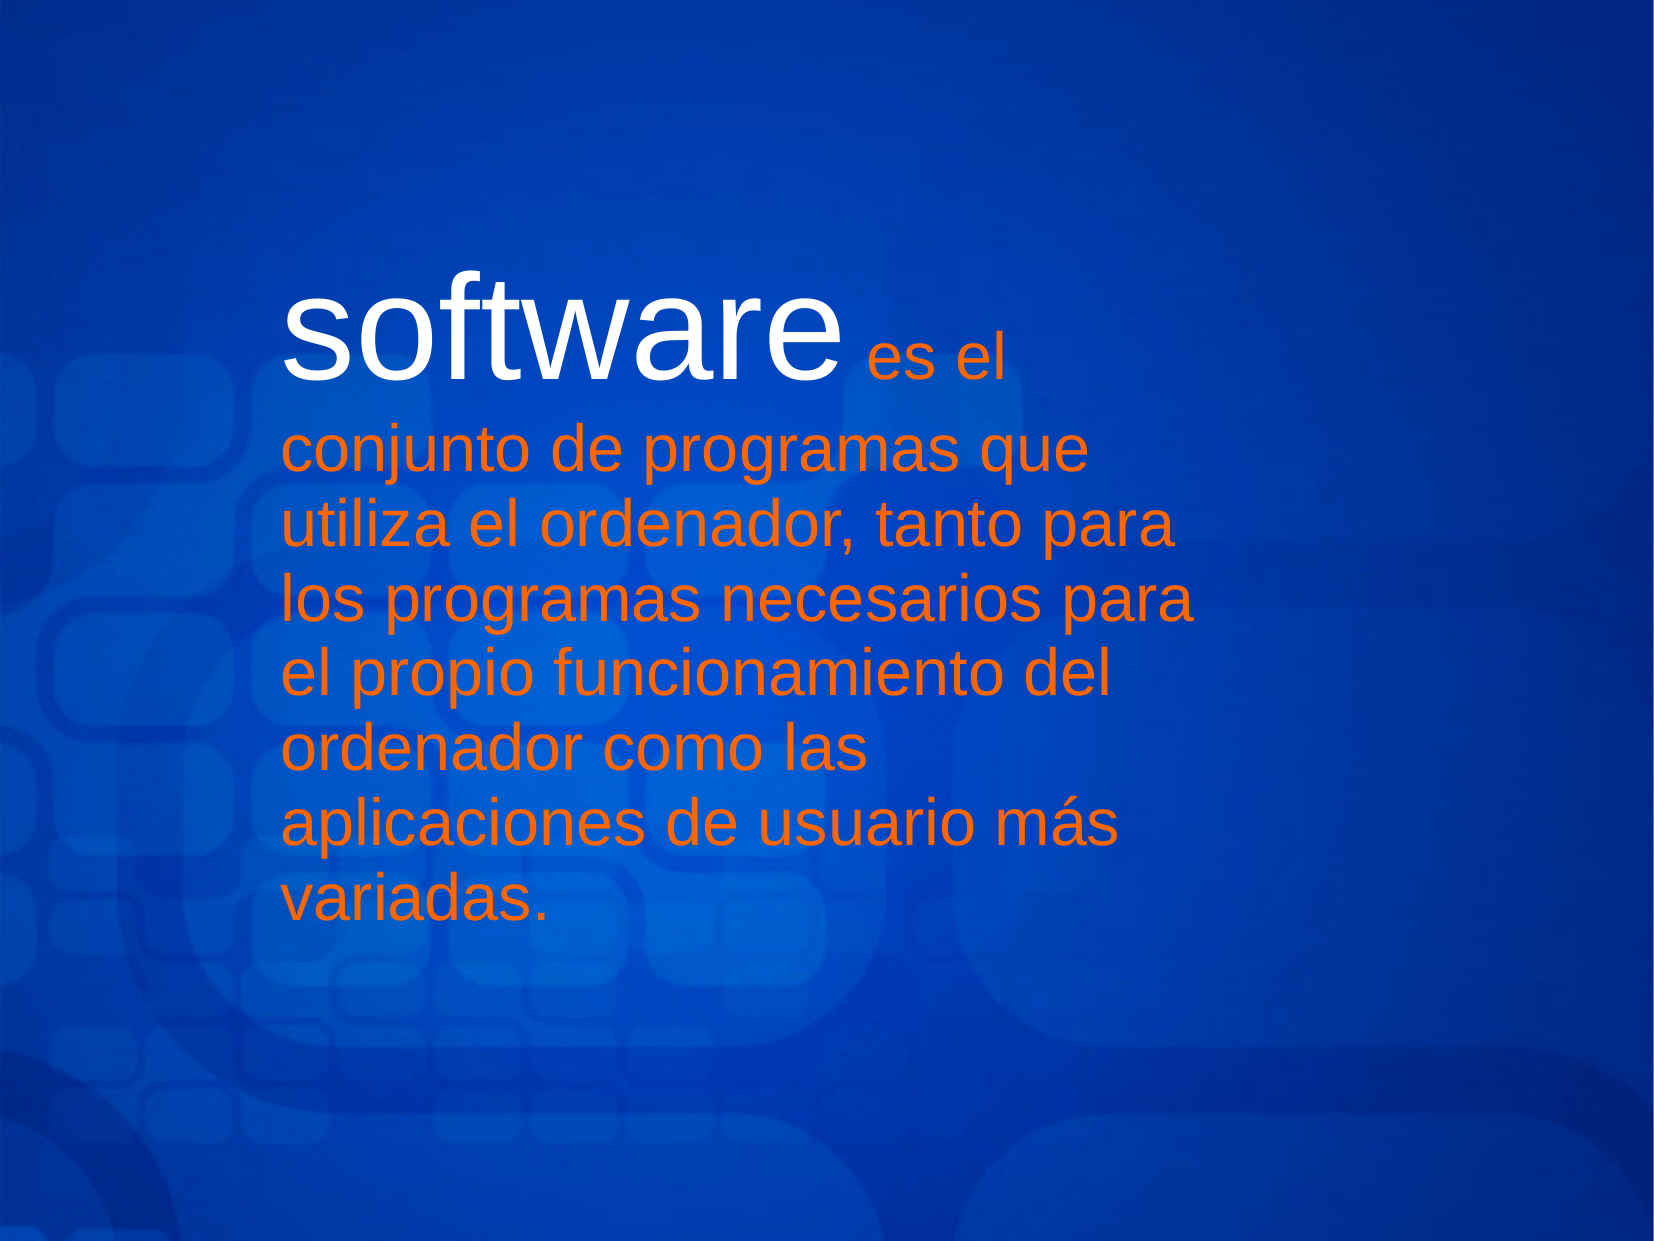

software es el conjunto de programas que utiliza el ordenador, tanto para los programas necesarios para el propio funcionamiento del ordenador como las aplicaciones de usuario más variadas.